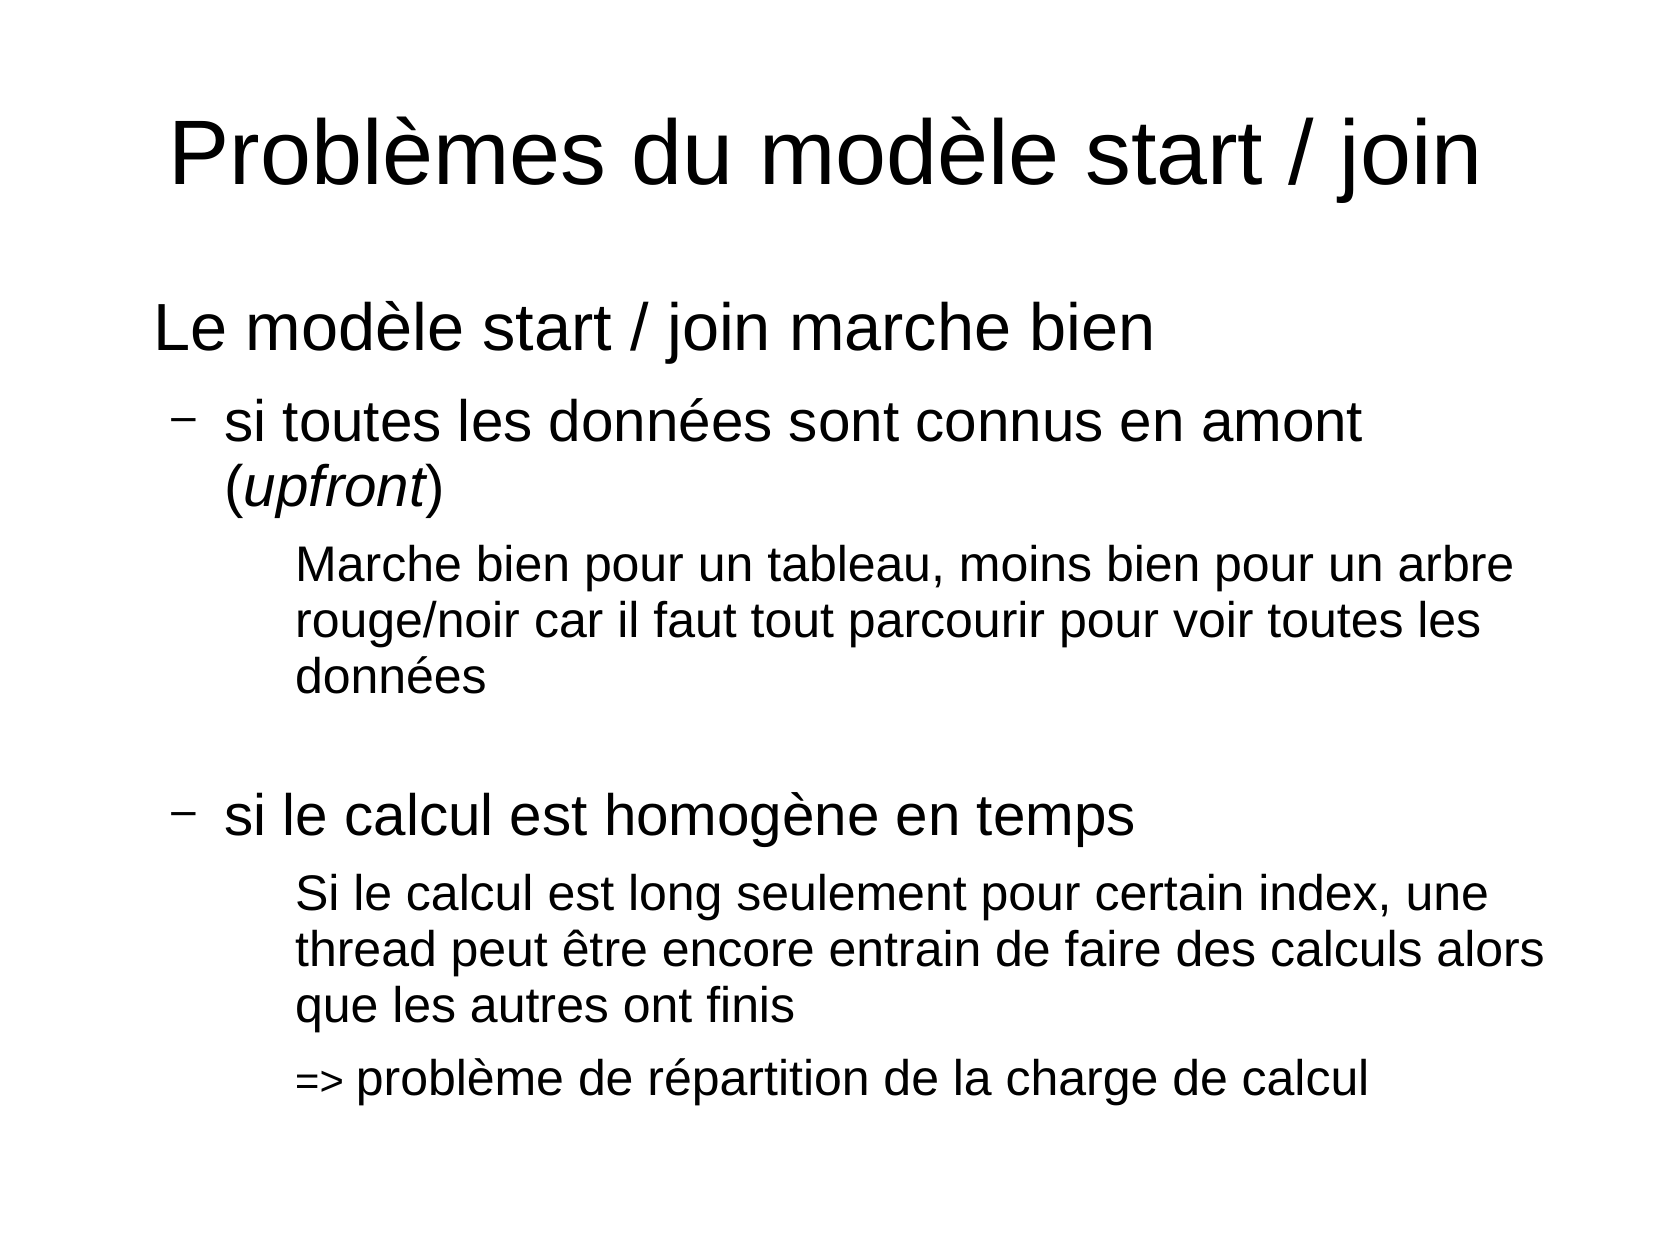

# Problèmes du modèle start / join
Le modèle start / join marche bien
si toutes les données sont connus en amont (upfront)
Marche bien pour un tableau, moins bien pour un arbre rouge/noir car il faut tout parcourir pour voir toutes les données
si le calcul est homogène en temps
Si le calcul est long seulement pour certain index, une thread peut être encore entrain de faire des calculs alors que les autres ont finis
=> problème de répartition de la charge de calcul